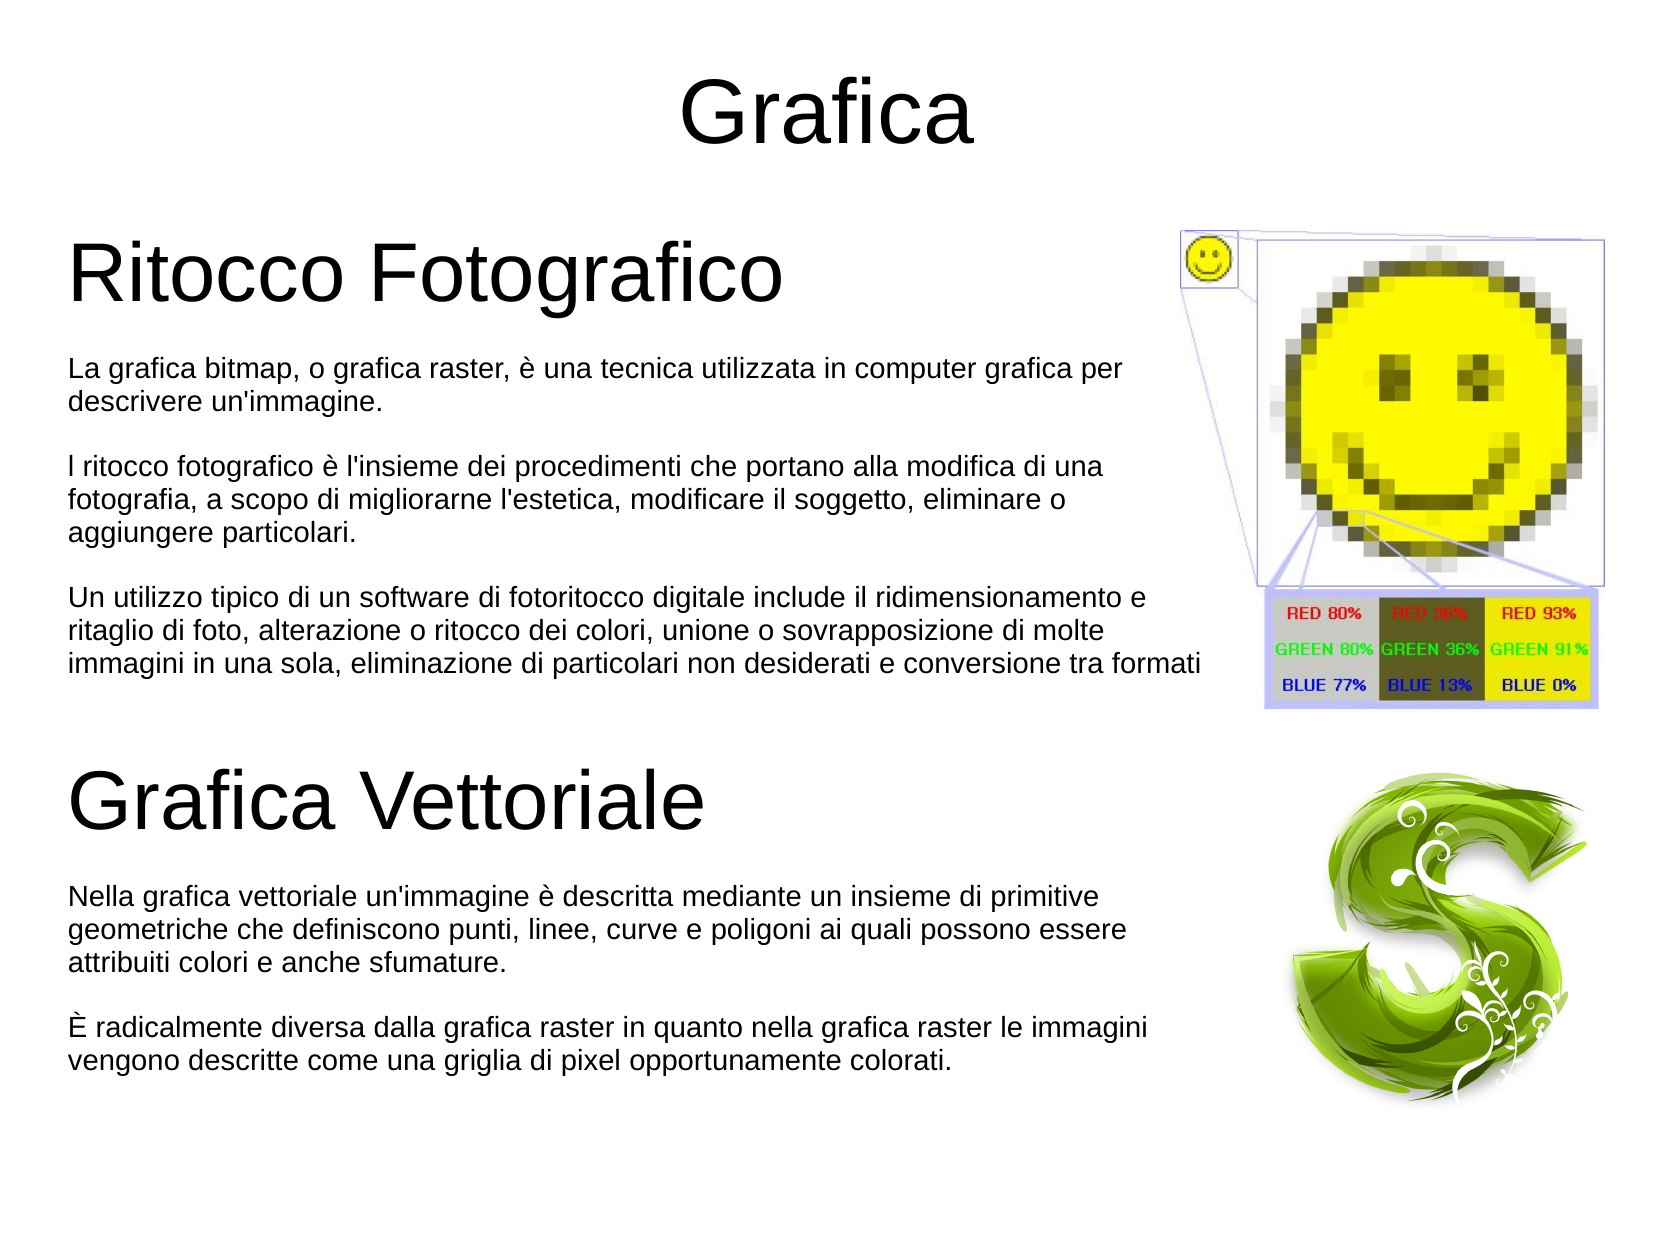

# Grafica
Ritocco Fotografico
La grafica bitmap, o grafica raster, è una tecnica utilizzata in computer grafica per descrivere un'immagine.
l ritocco fotografico è l'insieme dei procedimenti che portano alla modifica di una fotografia, a scopo di migliorarne l'estetica, modificare il soggetto, eliminare o aggiungere particolari.
Un utilizzo tipico di un software di fotoritocco digitale include il ridimensionamento e ritaglio di foto, alterazione o ritocco dei colori, unione o sovrapposizione di molte immagini in una sola, eliminazione di particolari non desiderati e conversione tra formati
Grafica Vettoriale
Nella grafica vettoriale un'immagine è descritta mediante un insieme di primitive geometriche che definiscono punti, linee, curve e poligoni ai quali possono essere attribuiti colori e anche sfumature.
È radicalmente diversa dalla grafica raster in quanto nella grafica raster le immagini vengono descritte come una griglia di pixel opportunamente colorati.